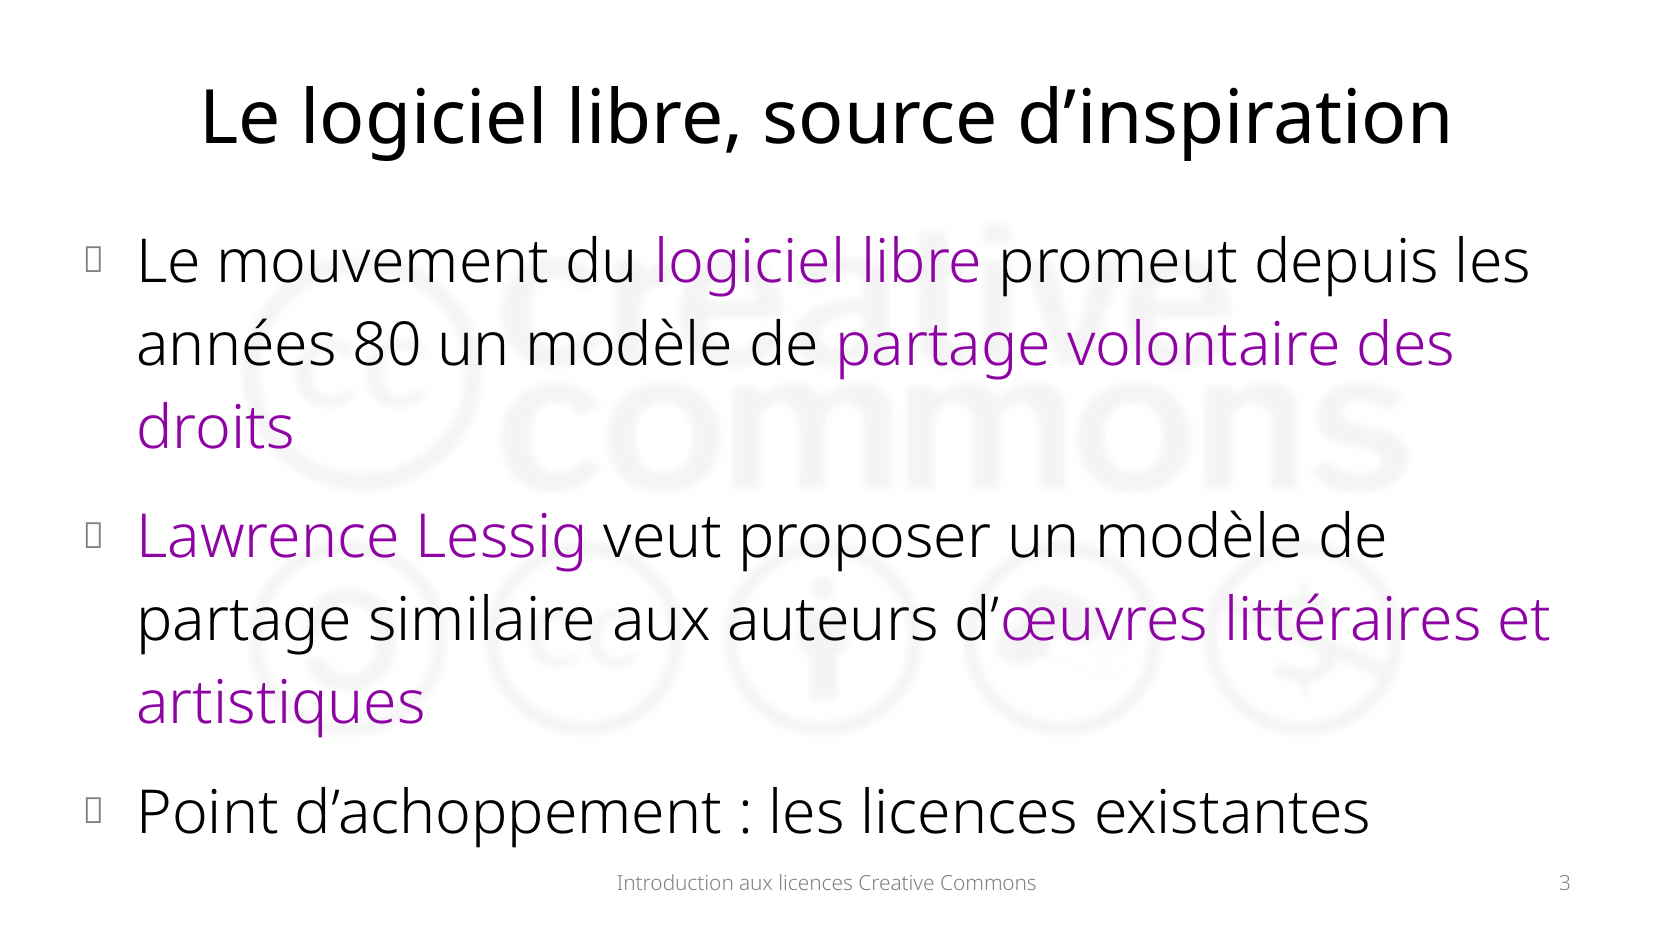

# Le logiciel libre, source d’inspiration
Le mouvement du logiciel libre promeut depuis les années 80 un modèle de partage volontaire des droits
Lawrence Lessig veut proposer un modèle de partage similaire aux auteurs d’œuvres littéraires et artistiques
Point d’achoppement : les licences existantes
Introduction aux licences Creative Commons
3